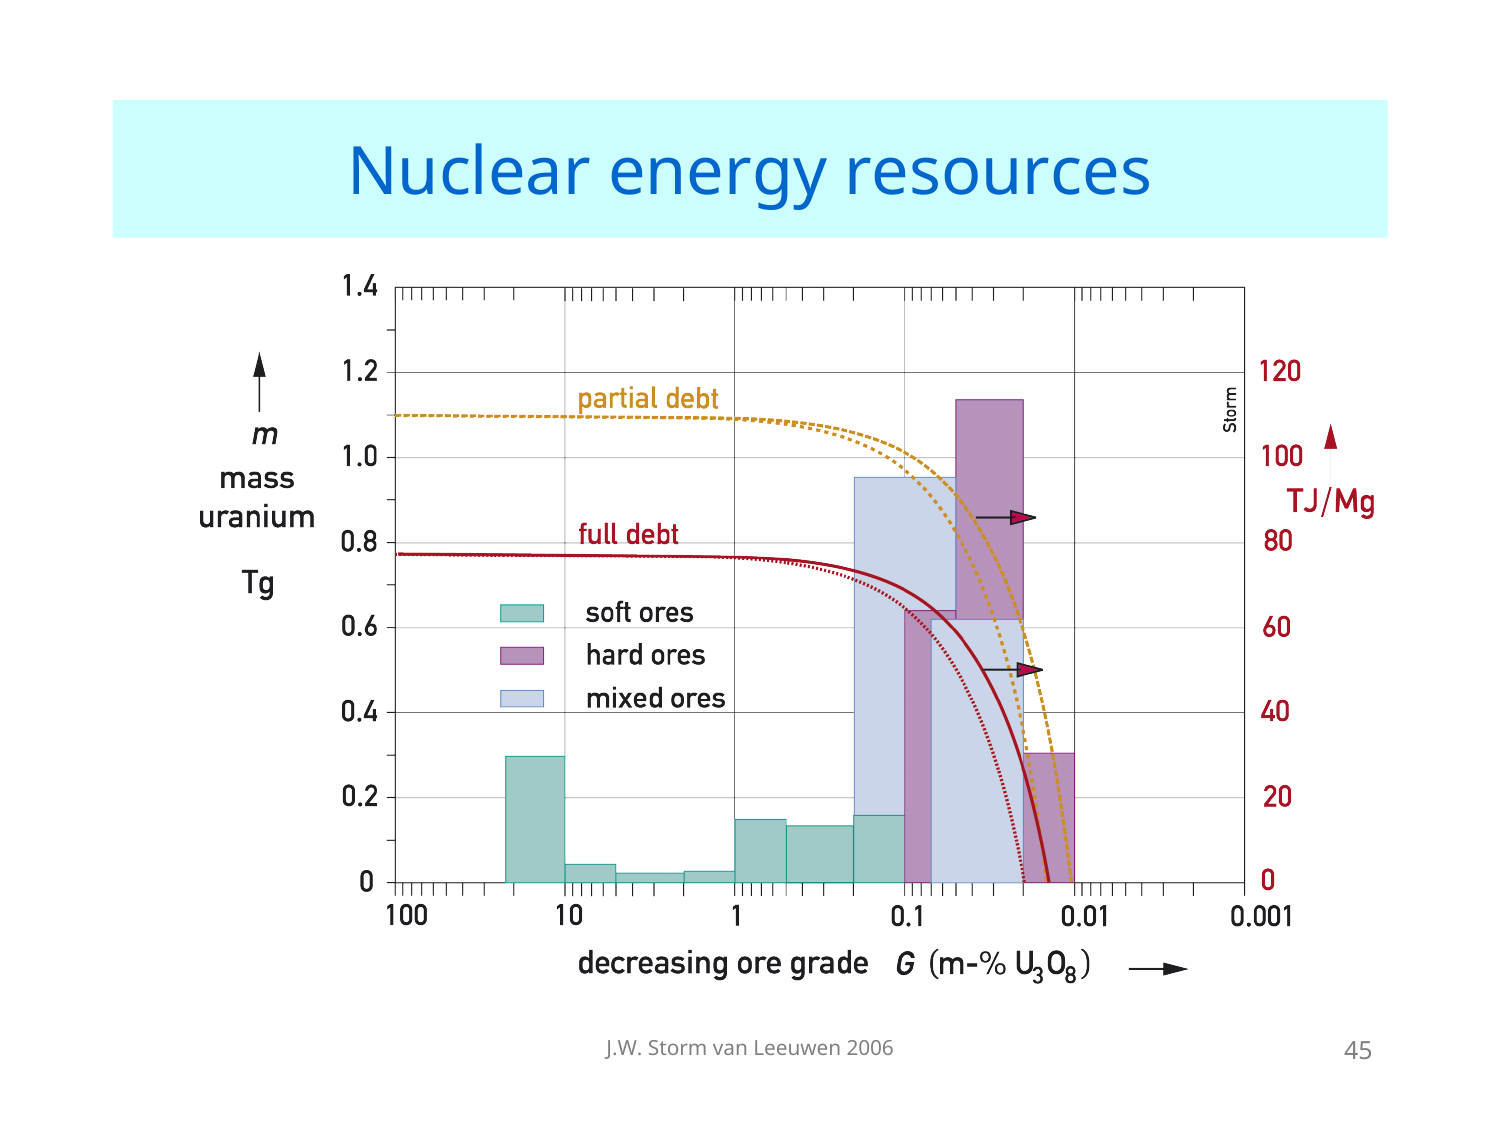

# Nuclear energy resources
J.W. Storm van Leeuwen 2006
45